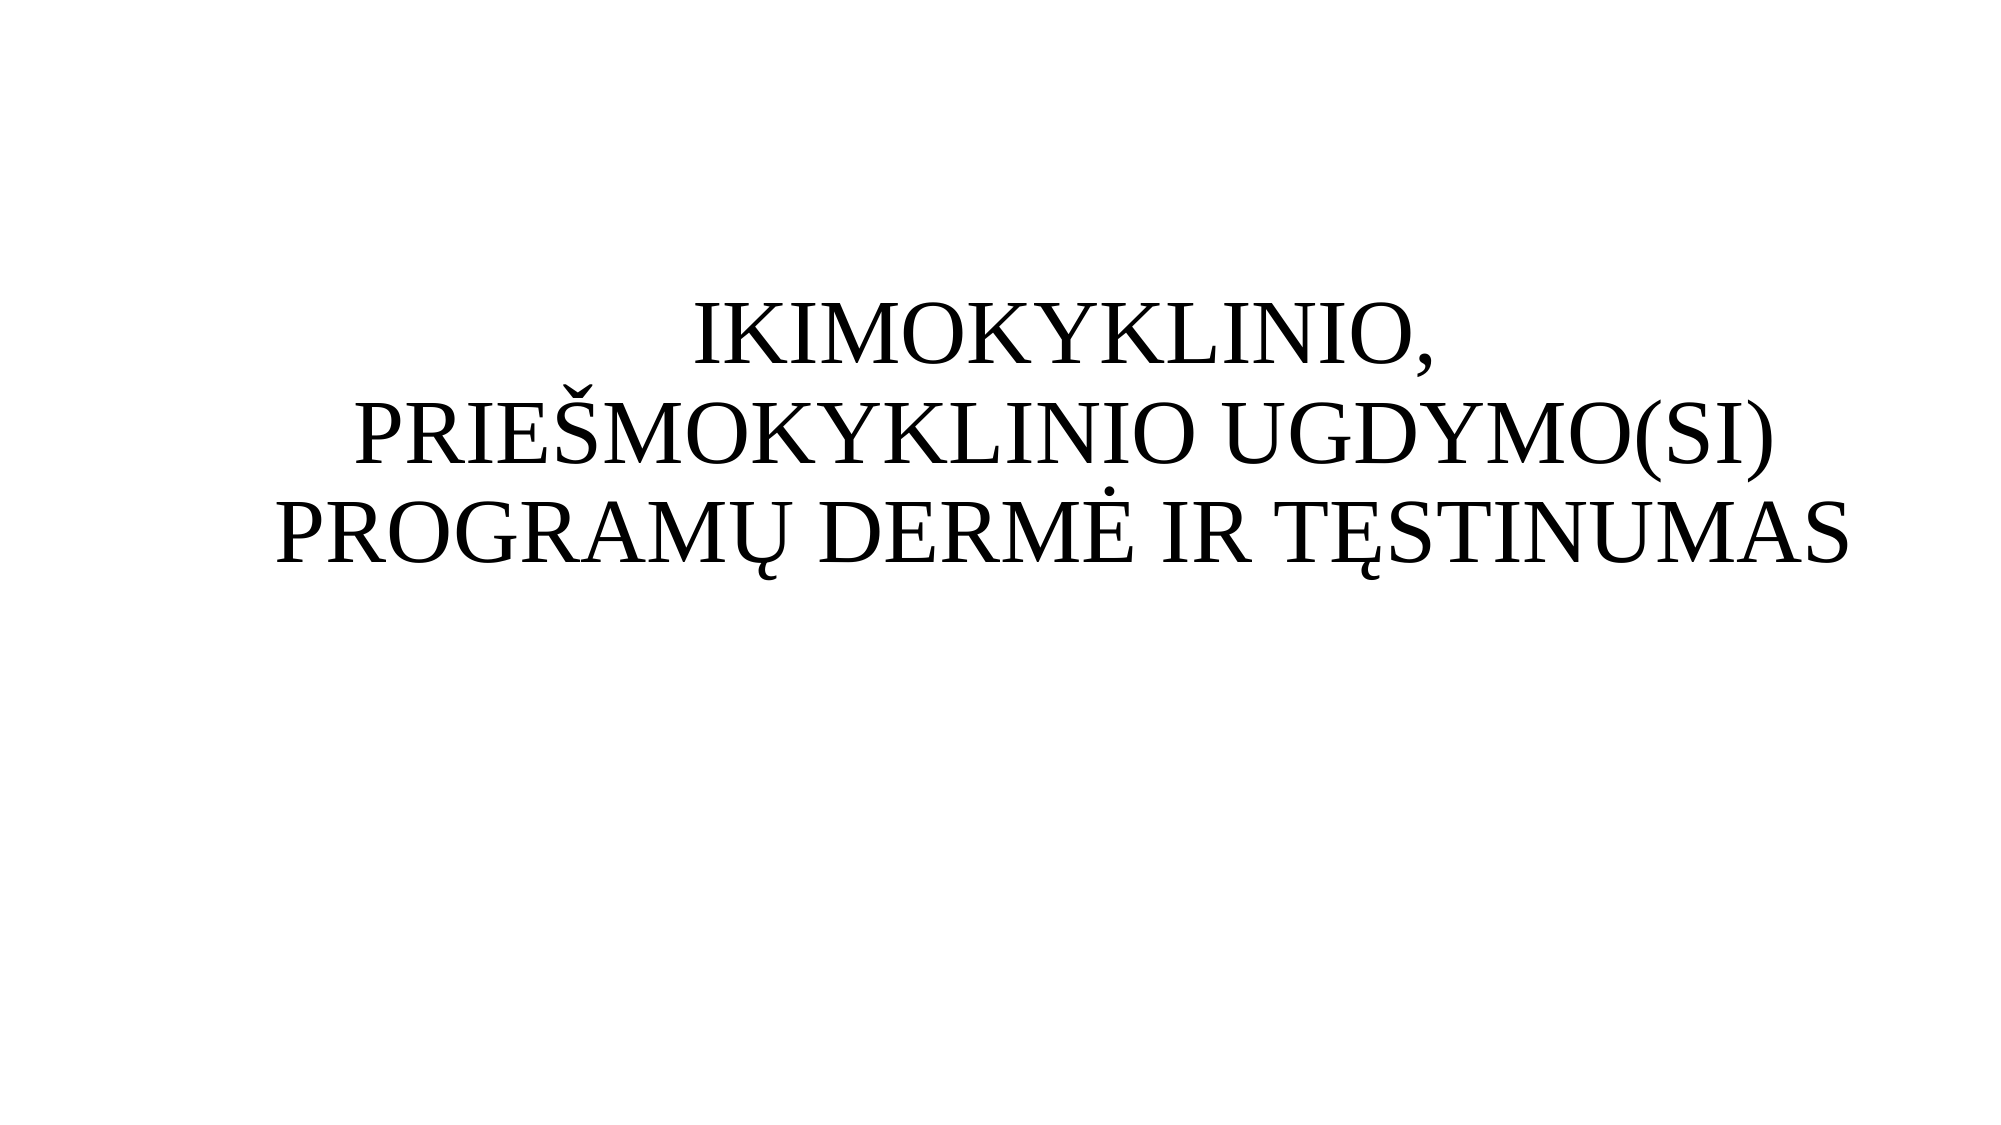

# IKIMOKYKLINIO, PRIEŠMOKYKLINIO UGDYMO(SI) PROGRAMŲ DERMĖ IR TĘSTINUMAS